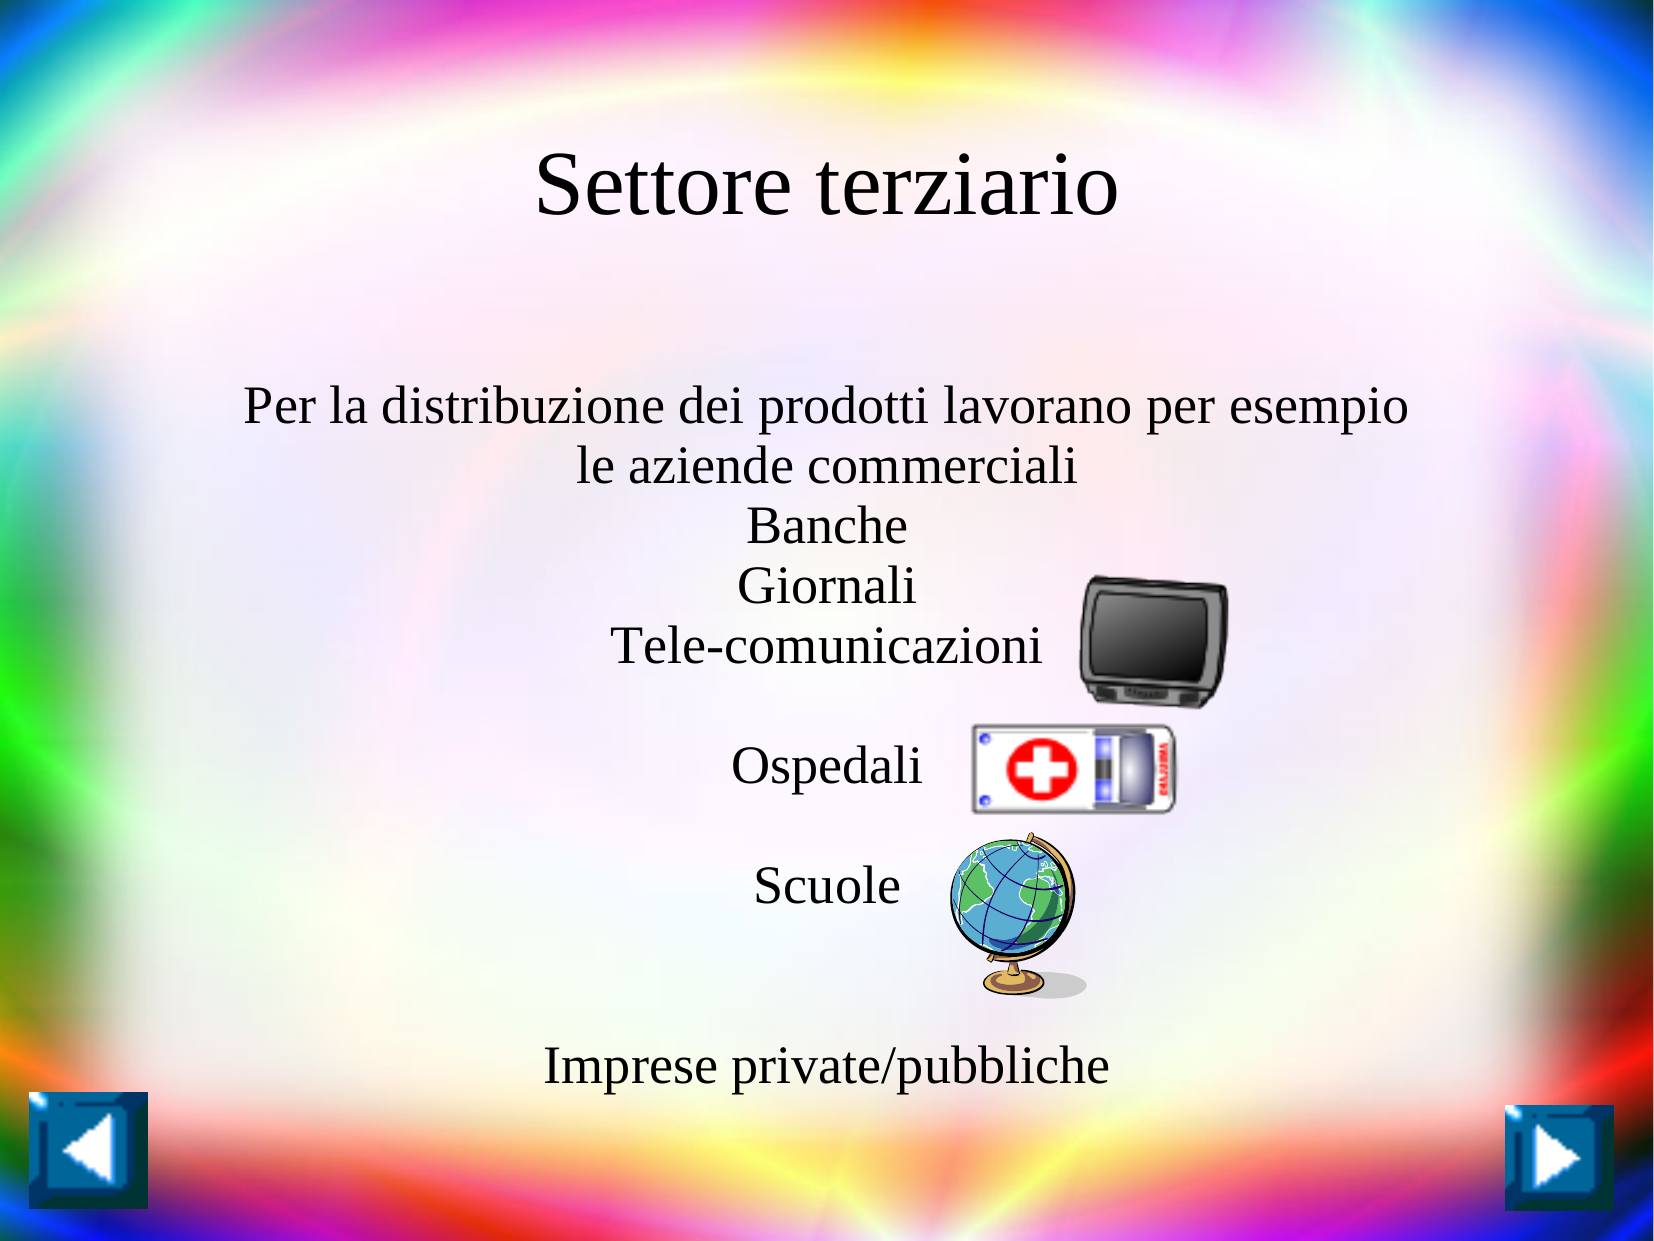

# Settore terziario
Per la distribuzione dei prodotti lavorano per esempio
le aziende commerciali
Banche
Giornali
Tele-comunicazioni
Ospedali
Scuole
Imprese private/pubbliche